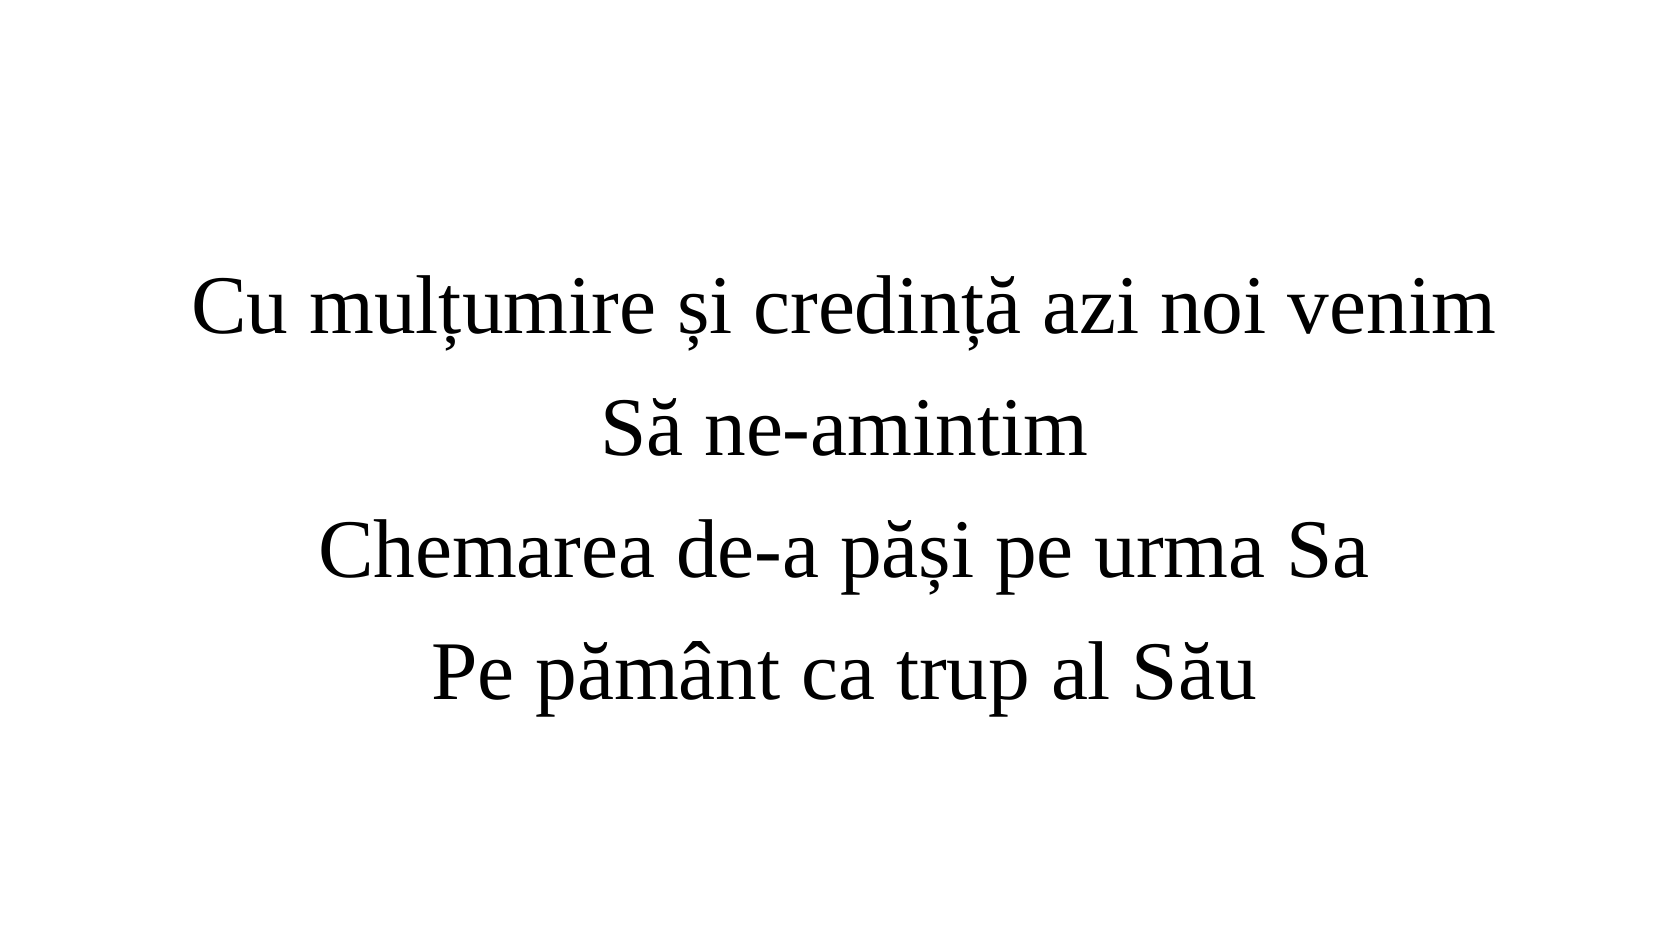

# Cu mulțumire și credință azi noi venim
Să ne-amintim
Chemarea de-a păși pe urma Sa
Pe pământ ca trup al Său